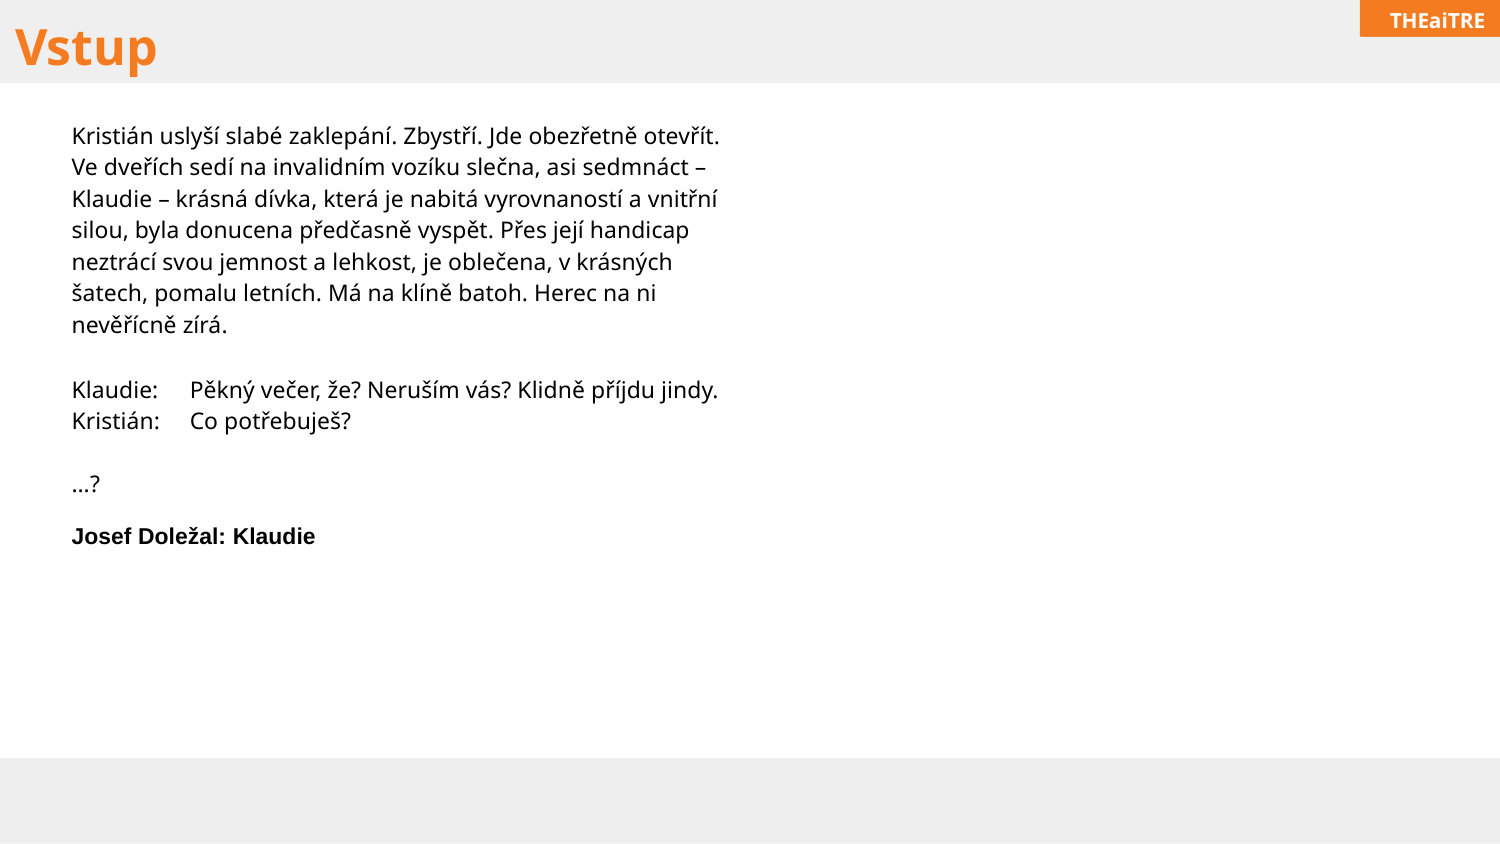

Vstup
THEaiTRE
# Kristián uslyší slabé zaklepání. Zbystří. Jde obezřetně otevřít. Ve dveřích sedí na invalidním vozíku slečna, asi sedmnáct – Klaudie – krásná dívka, která je nabitá vyrovnaností a vnitřní silou, byla donucena předčasně vyspět. Přes její handicap neztrácí svou jemnost a lehkost, je oblečena, v krásných šatech, pomalu letních. Má na klíně batoh. Herec na ni nevěřícně zírá.
Klaudie: 	Pěkný večer, že? Neruším vás? Klidně příjdu jindy.
Kristián: 	Co potřebuješ?
…?
Josef Doležal: Klaudie